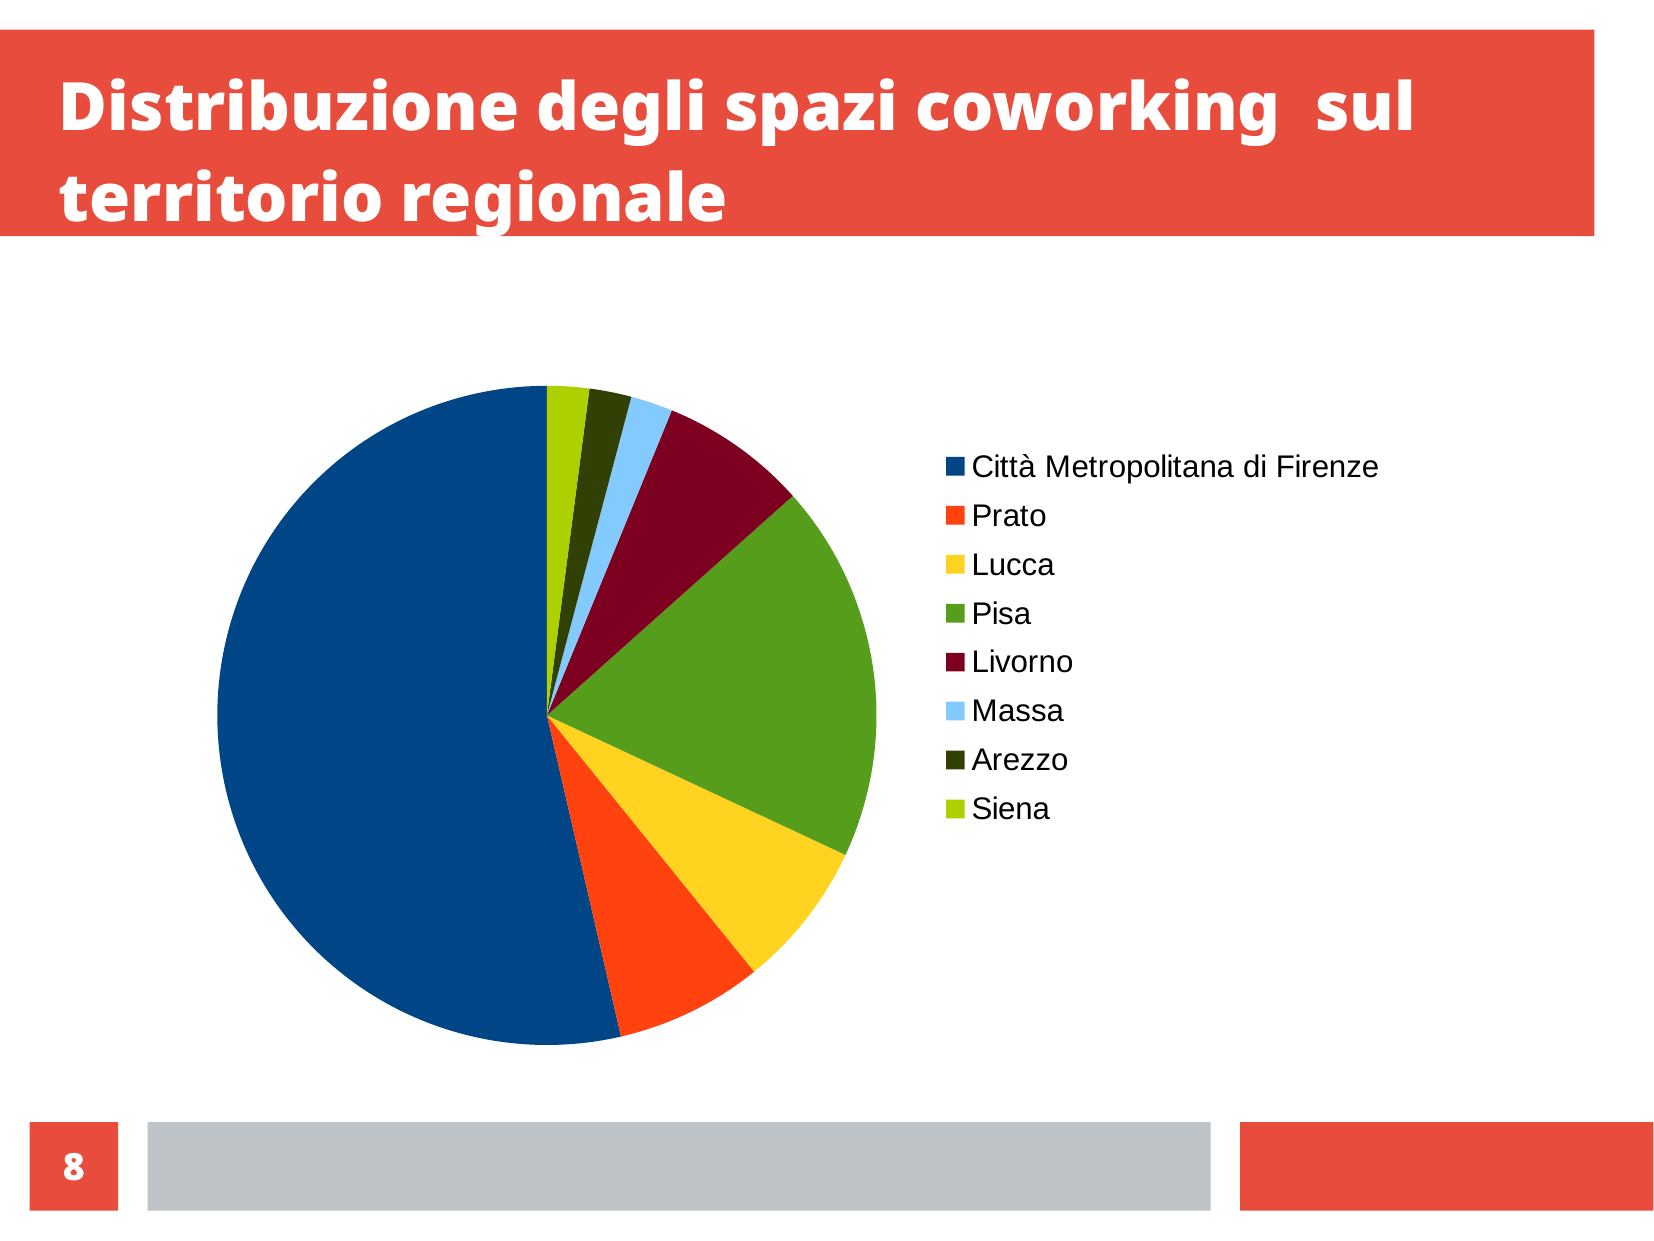

# Distribuzione degli spazi coworking sul territorio regionale
### Chart
| Category | Colonna 1 | | Colonna 2 | Colonna 3 |
|---|---|---|---|---|
| Città Metropolitana di Firenze | 52.0 | None | 3.2 | 4.54 |
| Prato | 7.0 | None | 8.8 | 9.65 |
| Lucca | 7.0 | None | 1.5 | 3.7 |
| Pisa | 18.0 | None | 9.02 | 6.2 |
| Livorno | 7.0 | None | None | None |
| Massa | 2.0 | None | None | None |
| Arezzo | 2.0 | None | None | None |
| Siena | 2.0 | None | None | None |
8